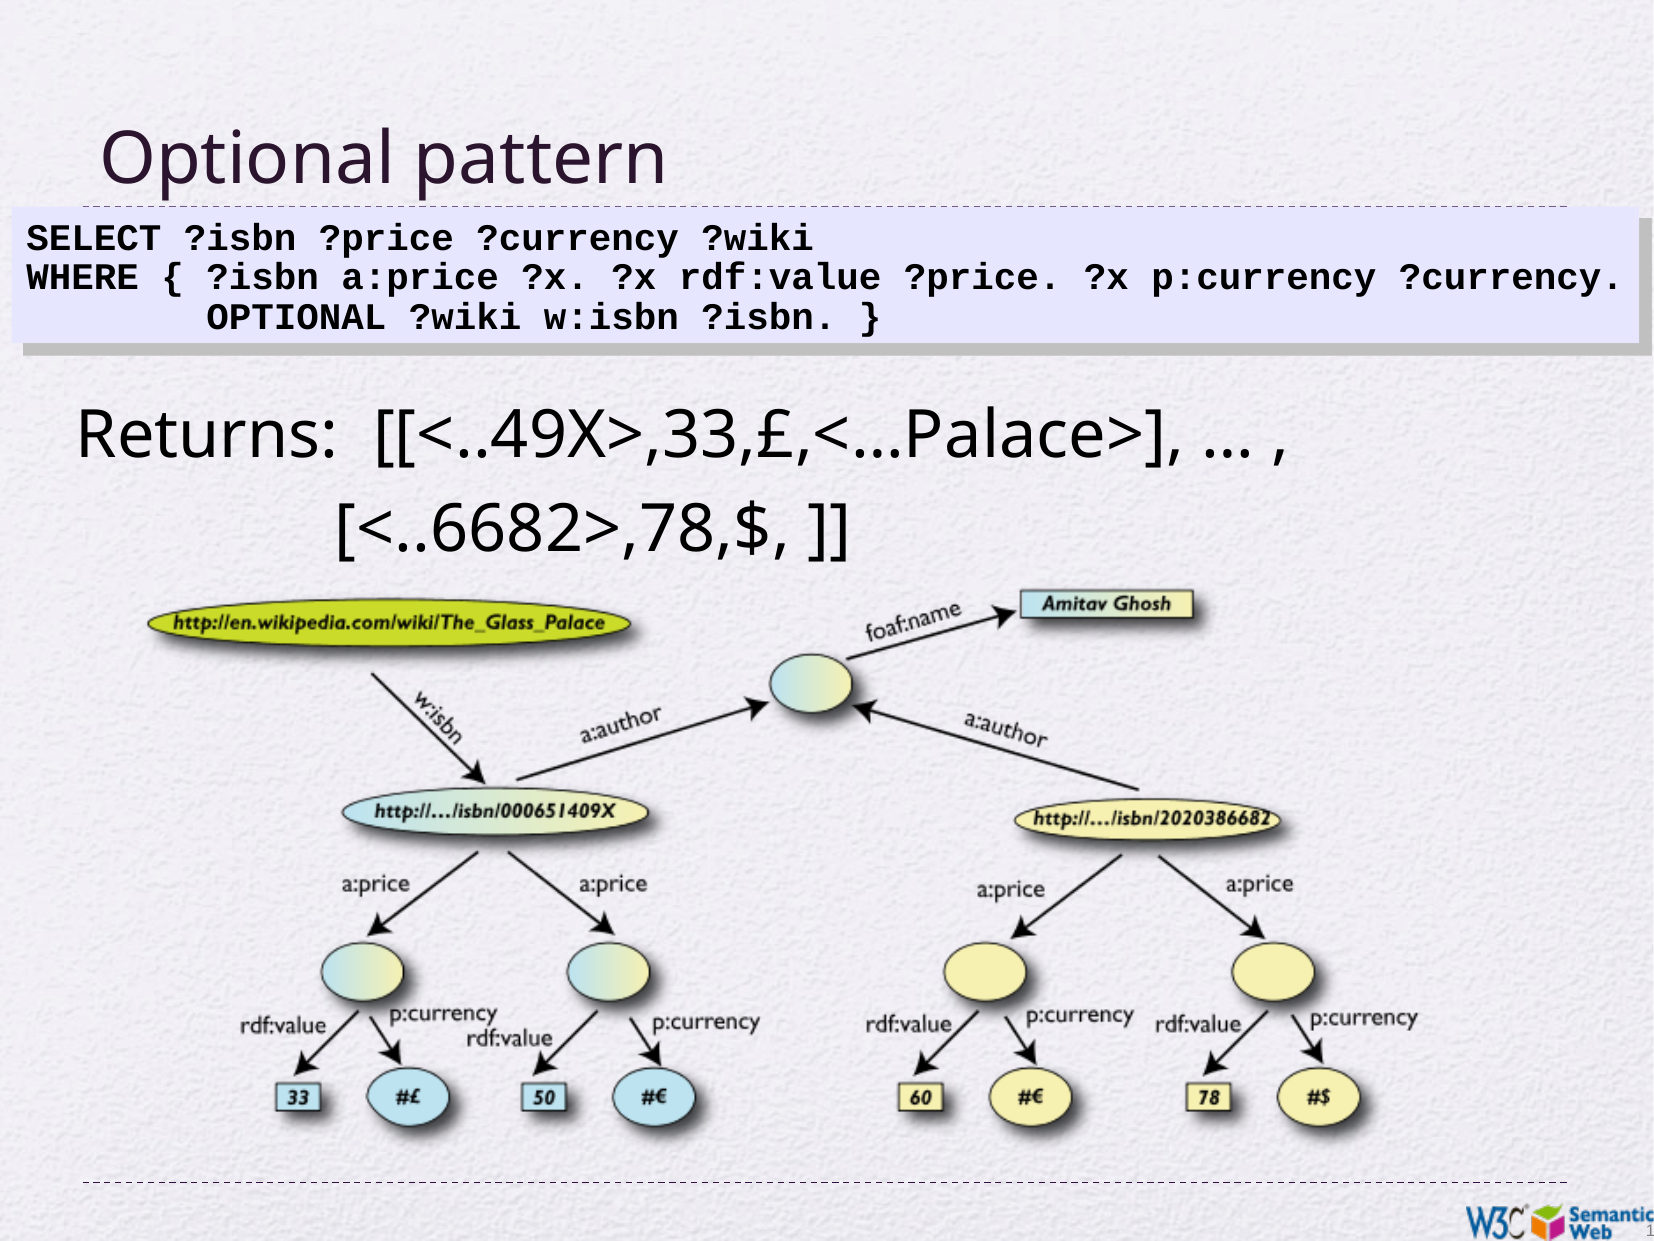

# Optional pattern
SELECT ?isbn ?price ?currency ?wiki
WHERE { ?isbn a:price ?x. ?x rdf:value ?price. ?x p:currency ?currency.
 OPTIONAL ?wiki w:isbn ?isbn. }
Returns: [[<..49X>,33,£,<…Palace>], … ,
 [<..6682>,78,$, ]]